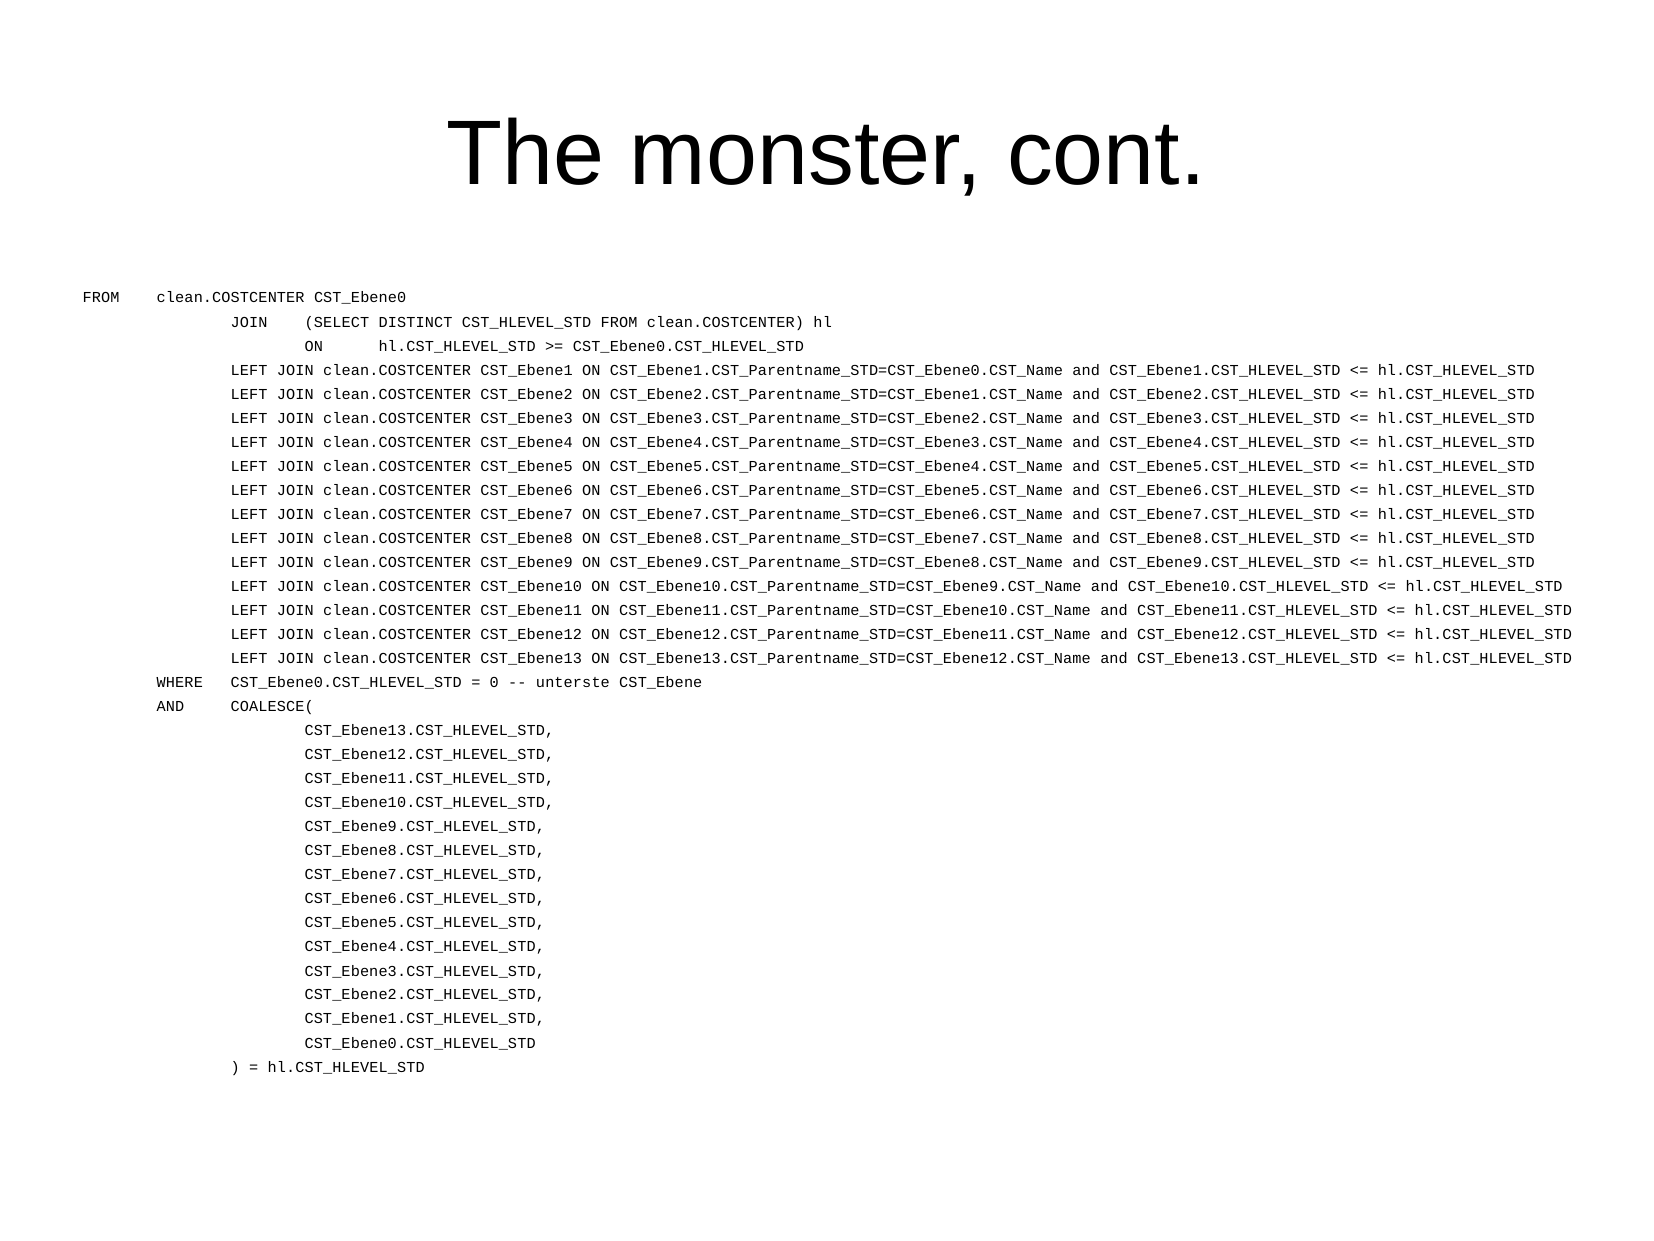

# The monster, cont.
FROM clean.COSTCENTER CST_Ebene0
 JOIN (SELECT DISTINCT CST_HLEVEL_STD FROM clean.COSTCENTER) hl
 ON hl.CST_HLEVEL_STD >= CST_Ebene0.CST_HLEVEL_STD
 LEFT JOIN clean.COSTCENTER CST_Ebene1 ON CST_Ebene1.CST_Parentname_STD=CST_Ebene0.CST_Name and CST_Ebene1.CST_HLEVEL_STD <= hl.CST_HLEVEL_STD
 LEFT JOIN clean.COSTCENTER CST_Ebene2 ON CST_Ebene2.CST_Parentname_STD=CST_Ebene1.CST_Name and CST_Ebene2.CST_HLEVEL_STD <= hl.CST_HLEVEL_STD
 LEFT JOIN clean.COSTCENTER CST_Ebene3 ON CST_Ebene3.CST_Parentname_STD=CST_Ebene2.CST_Name and CST_Ebene3.CST_HLEVEL_STD <= hl.CST_HLEVEL_STD
 LEFT JOIN clean.COSTCENTER CST_Ebene4 ON CST_Ebene4.CST_Parentname_STD=CST_Ebene3.CST_Name and CST_Ebene4.CST_HLEVEL_STD <= hl.CST_HLEVEL_STD
 LEFT JOIN clean.COSTCENTER CST_Ebene5 ON CST_Ebene5.CST_Parentname_STD=CST_Ebene4.CST_Name and CST_Ebene5.CST_HLEVEL_STD <= hl.CST_HLEVEL_STD
 LEFT JOIN clean.COSTCENTER CST_Ebene6 ON CST_Ebene6.CST_Parentname_STD=CST_Ebene5.CST_Name and CST_Ebene6.CST_HLEVEL_STD <= hl.CST_HLEVEL_STD
 LEFT JOIN clean.COSTCENTER CST_Ebene7 ON CST_Ebene7.CST_Parentname_STD=CST_Ebene6.CST_Name and CST_Ebene7.CST_HLEVEL_STD <= hl.CST_HLEVEL_STD
 LEFT JOIN clean.COSTCENTER CST_Ebene8 ON CST_Ebene8.CST_Parentname_STD=CST_Ebene7.CST_Name and CST_Ebene8.CST_HLEVEL_STD <= hl.CST_HLEVEL_STD
 LEFT JOIN clean.COSTCENTER CST_Ebene9 ON CST_Ebene9.CST_Parentname_STD=CST_Ebene8.CST_Name and CST_Ebene9.CST_HLEVEL_STD <= hl.CST_HLEVEL_STD
 LEFT JOIN clean.COSTCENTER CST_Ebene10 ON CST_Ebene10.CST_Parentname_STD=CST_Ebene9.CST_Name and CST_Ebene10.CST_HLEVEL_STD <= hl.CST_HLEVEL_STD
 LEFT JOIN clean.COSTCENTER CST_Ebene11 ON CST_Ebene11.CST_Parentname_STD=CST_Ebene10.CST_Name and CST_Ebene11.CST_HLEVEL_STD <= hl.CST_HLEVEL_STD
 LEFT JOIN clean.COSTCENTER CST_Ebene12 ON CST_Ebene12.CST_Parentname_STD=CST_Ebene11.CST_Name and CST_Ebene12.CST_HLEVEL_STD <= hl.CST_HLEVEL_STD
 LEFT JOIN clean.COSTCENTER CST_Ebene13 ON CST_Ebene13.CST_Parentname_STD=CST_Ebene12.CST_Name and CST_Ebene13.CST_HLEVEL_STD <= hl.CST_HLEVEL_STD
 WHERE CST_Ebene0.CST_HLEVEL_STD = 0 -- unterste CST_Ebene
 AND COALESCE(
 CST_Ebene13.CST_HLEVEL_STD,
 CST_Ebene12.CST_HLEVEL_STD,
 CST_Ebene11.CST_HLEVEL_STD,
 CST_Ebene10.CST_HLEVEL_STD,
 CST_Ebene9.CST_HLEVEL_STD,
 CST_Ebene8.CST_HLEVEL_STD,
 CST_Ebene7.CST_HLEVEL_STD,
 CST_Ebene6.CST_HLEVEL_STD,
 CST_Ebene5.CST_HLEVEL_STD,
 CST_Ebene4.CST_HLEVEL_STD,
 CST_Ebene3.CST_HLEVEL_STD,
 CST_Ebene2.CST_HLEVEL_STD,
 CST_Ebene1.CST_HLEVEL_STD,
 CST_Ebene0.CST_HLEVEL_STD
 ) = hl.CST_HLEVEL_STD